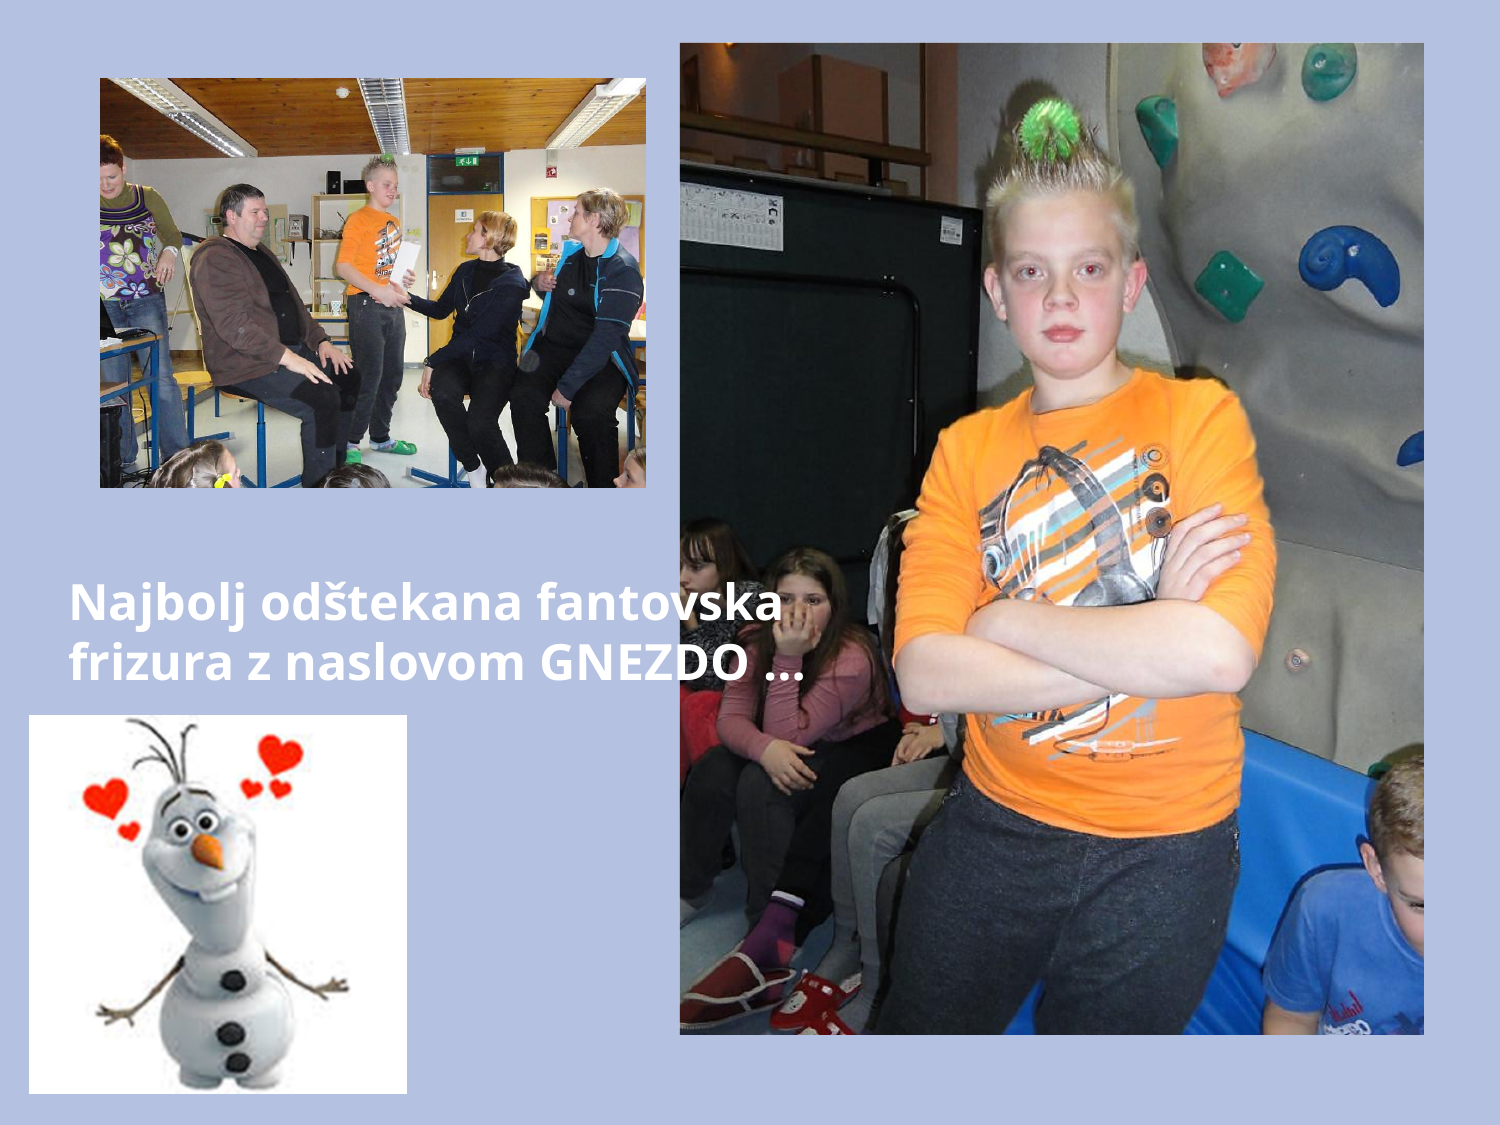

Najbolj odštekana fantovska
frizura z naslovom GNEZDO …